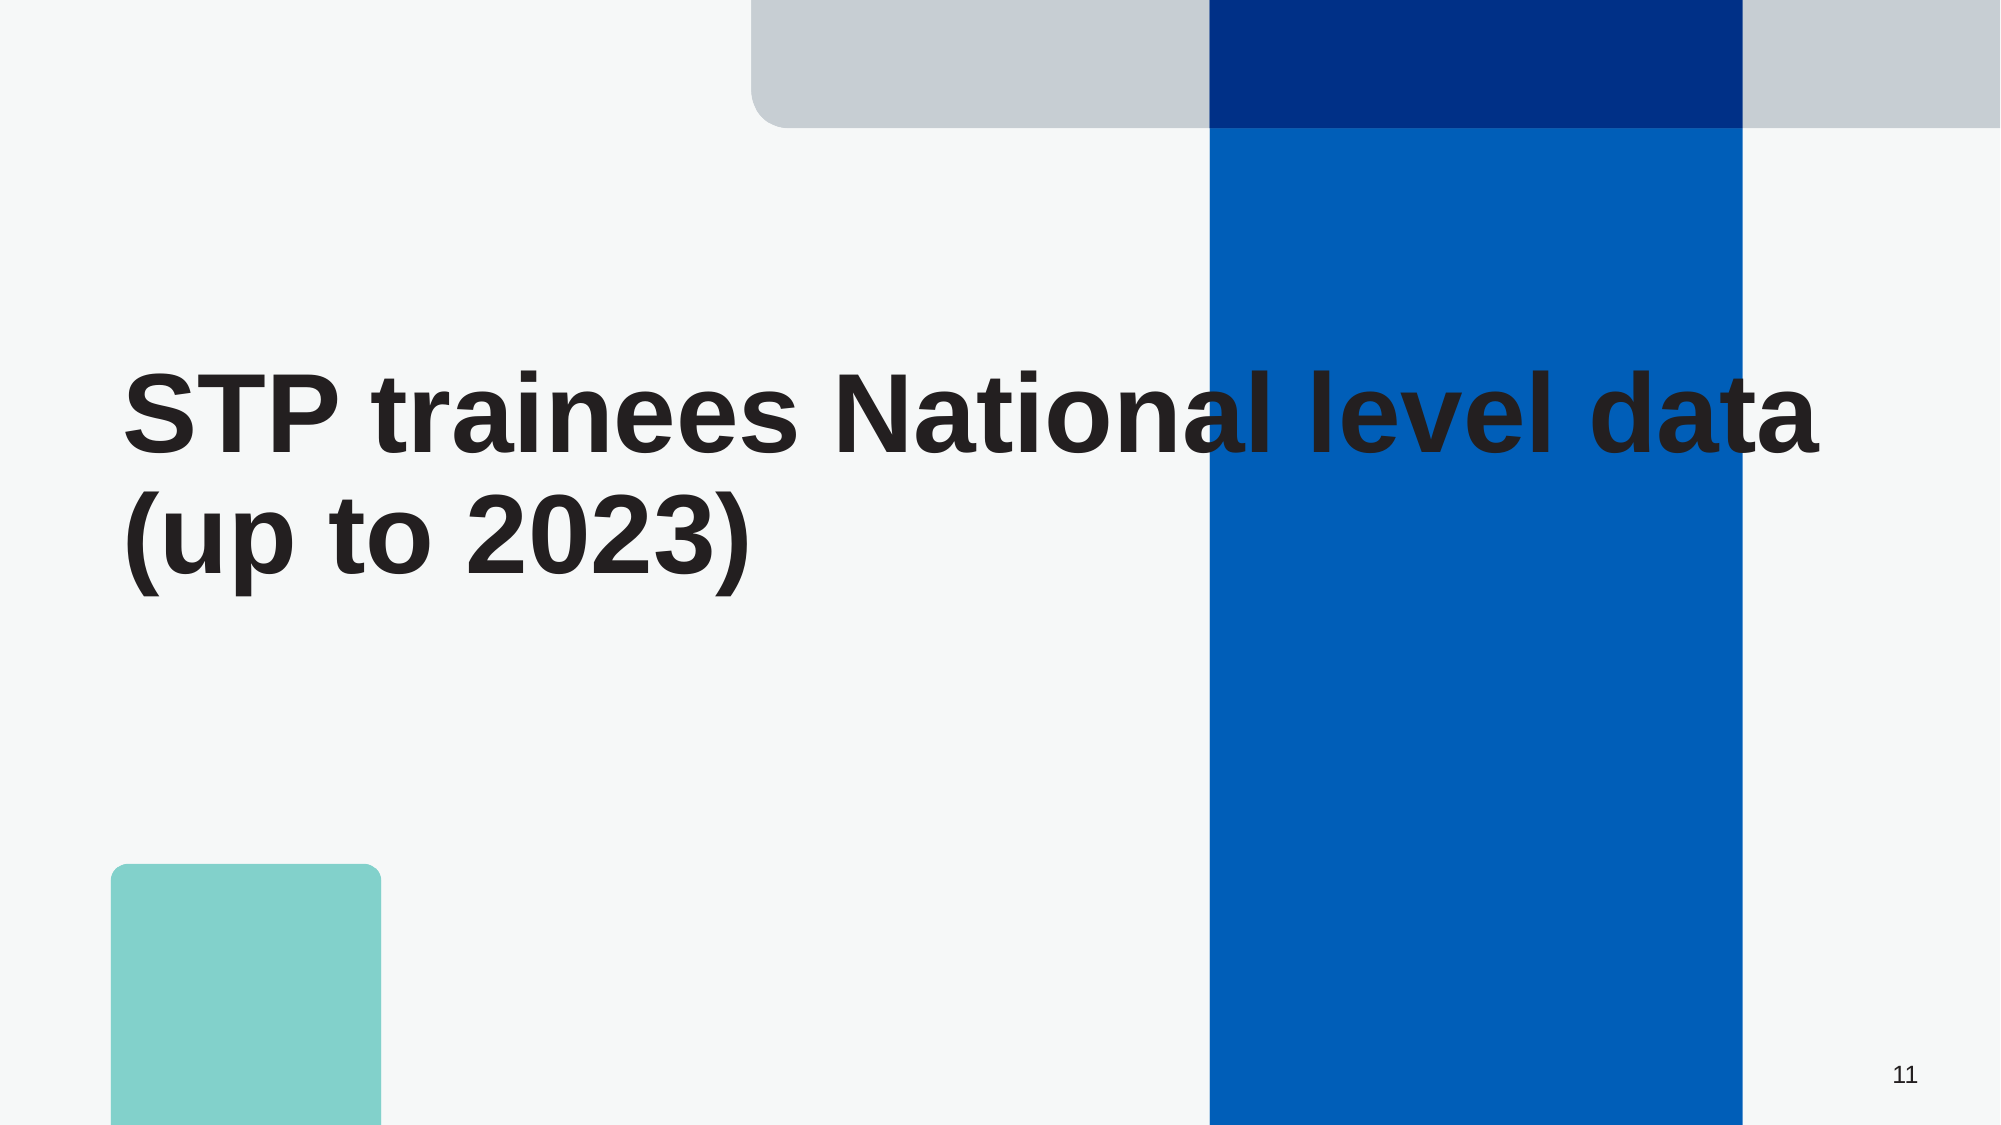

# STP trainees National level data (up to 2023)